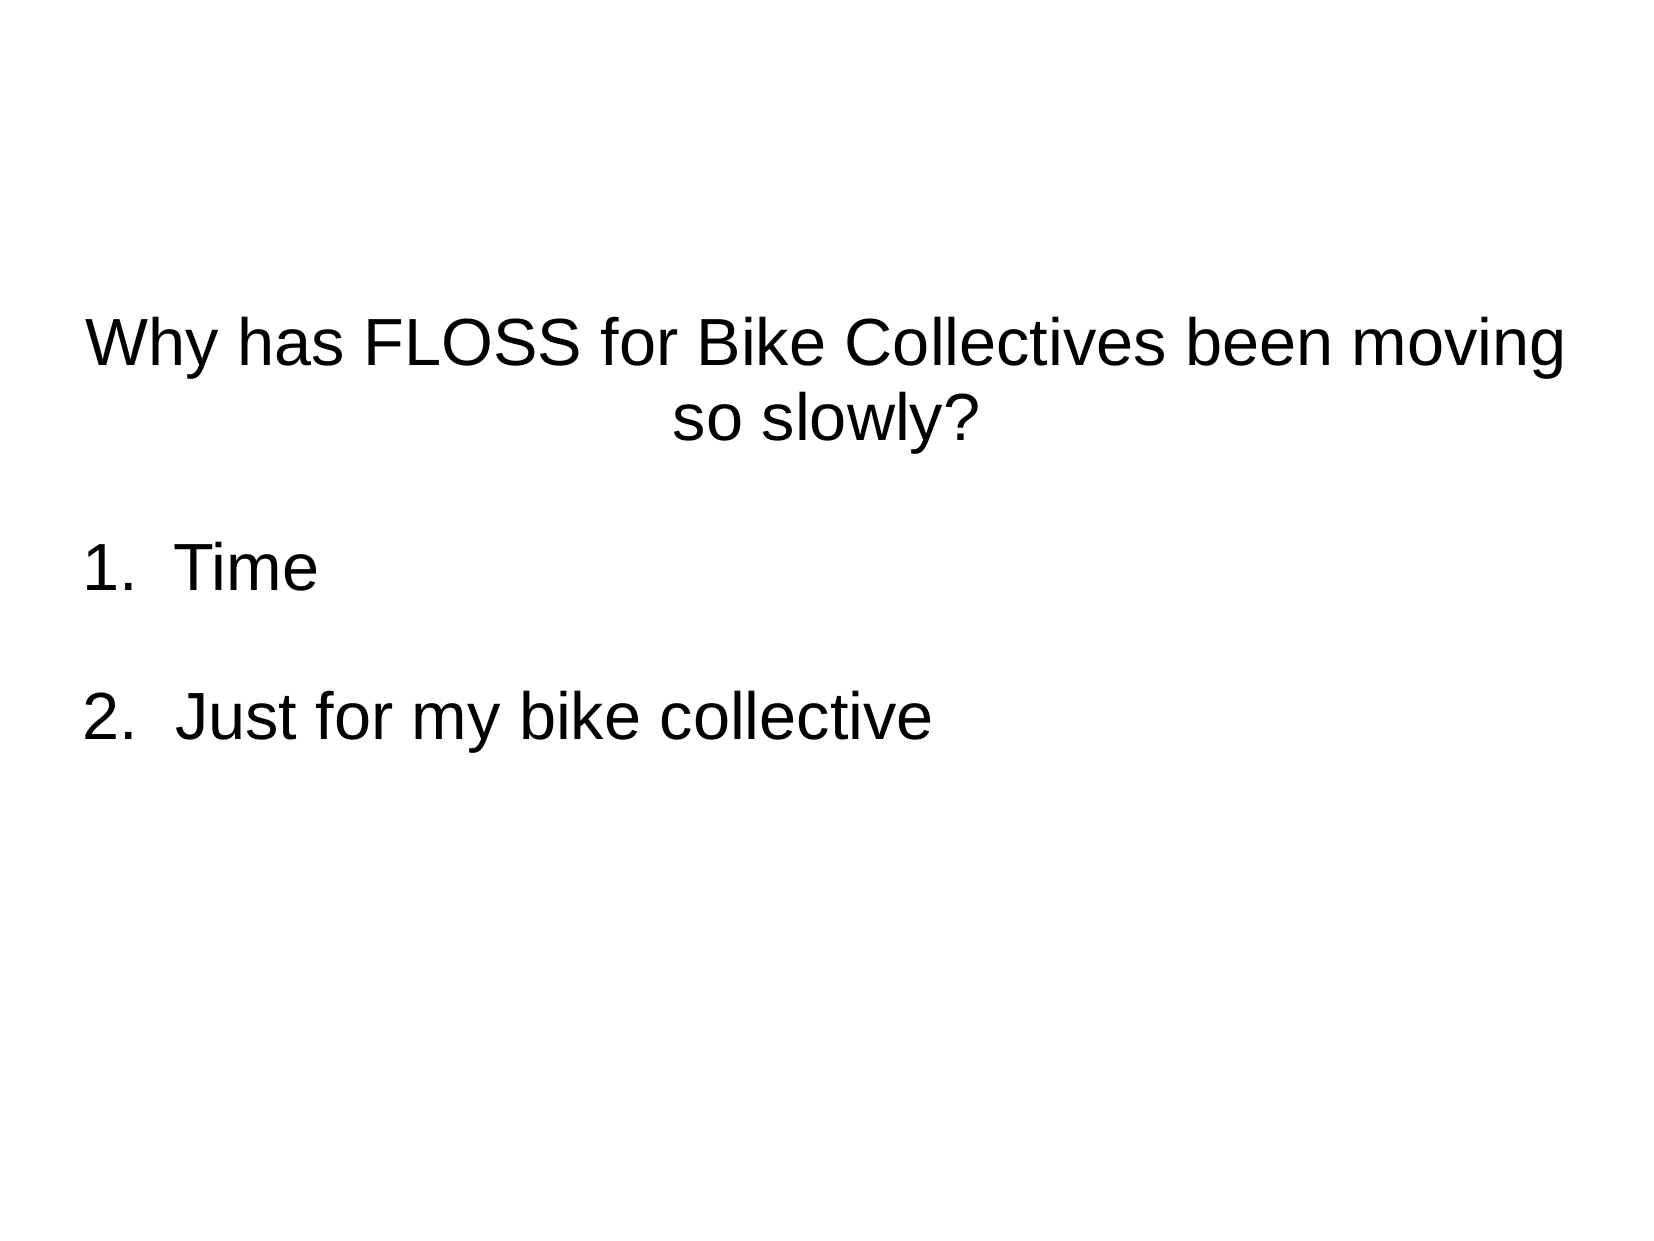

# Why has FLOSS for Bike Collectives been moving so slowly?
1. Time
2. Just for my bike collective